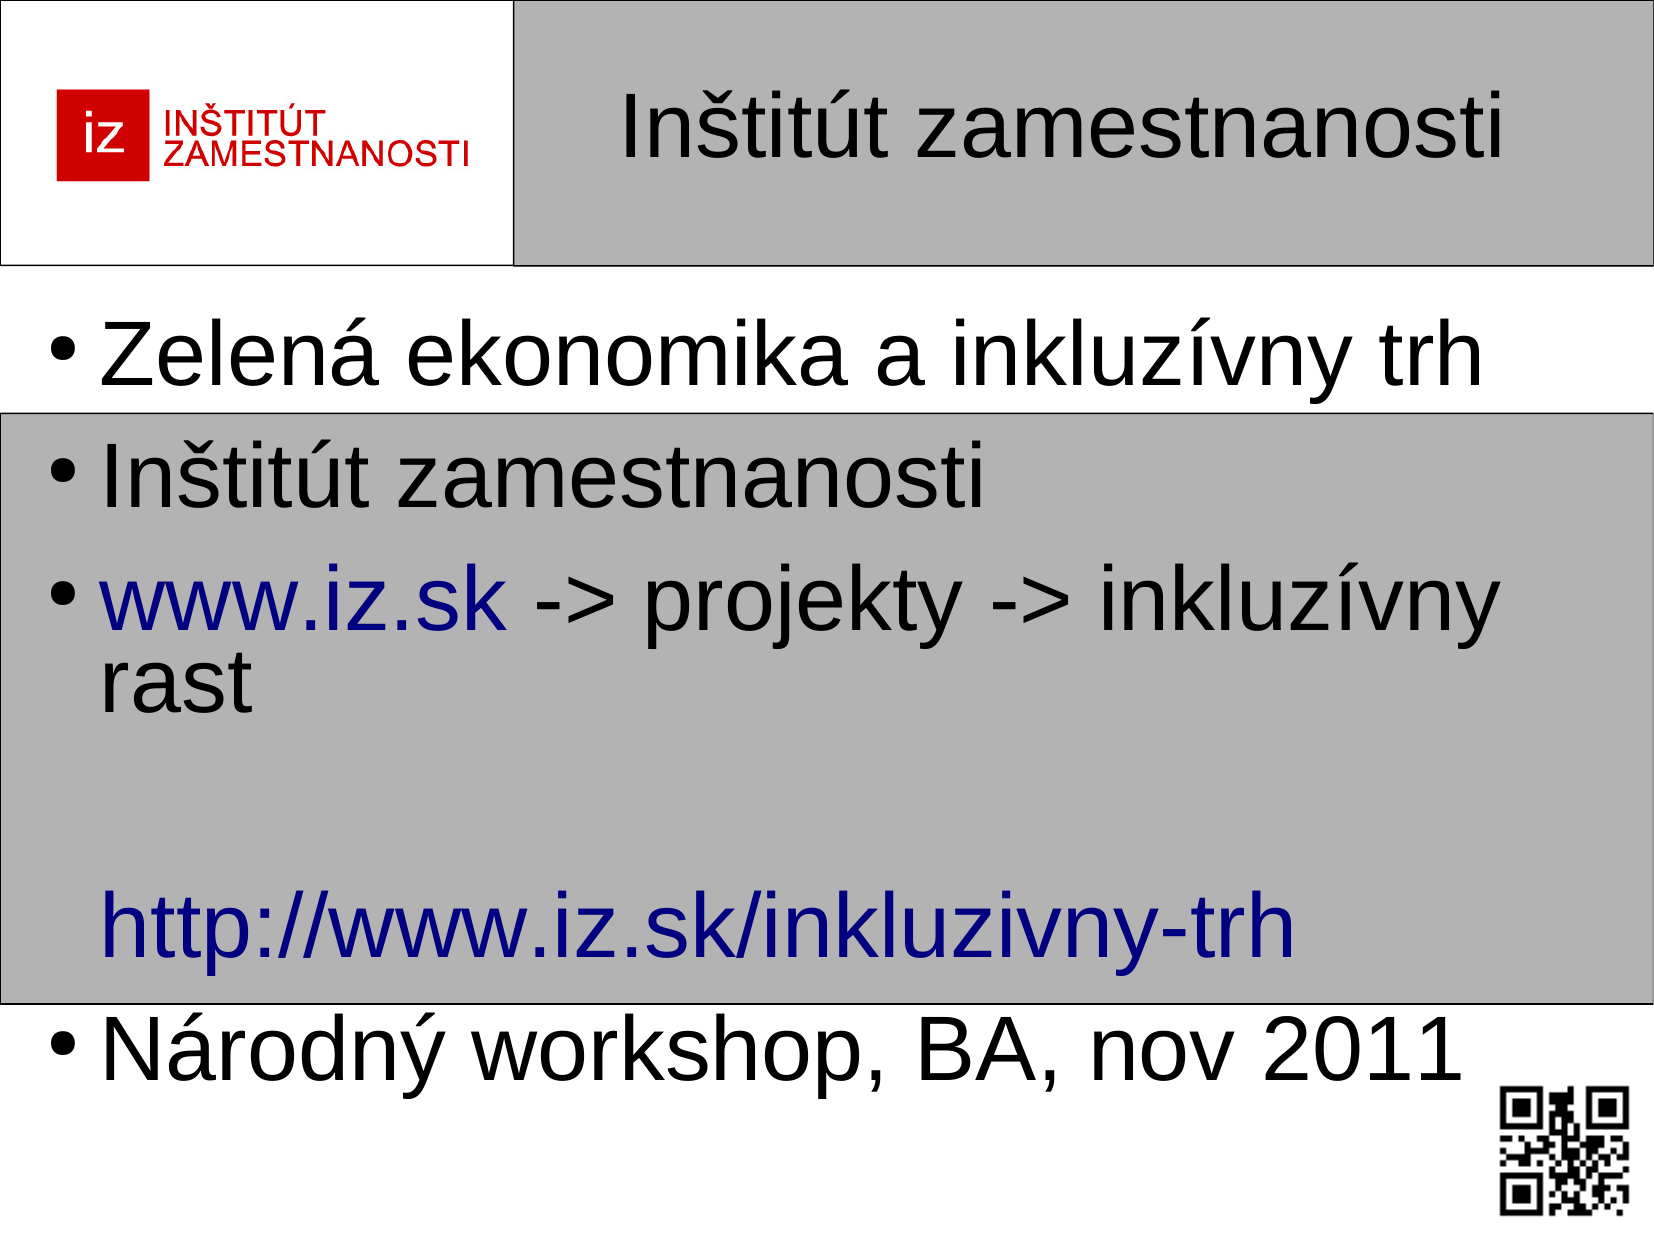

# Inštitút zamestnanosti
Zelená ekonomika a inkluzívny trh
Inštitút zamestnanosti
www.iz.sk -> projekty -> inkluzívny rast
http://www.iz.sk/inkluzivny-trh
Národný workshop, BA, nov 2011